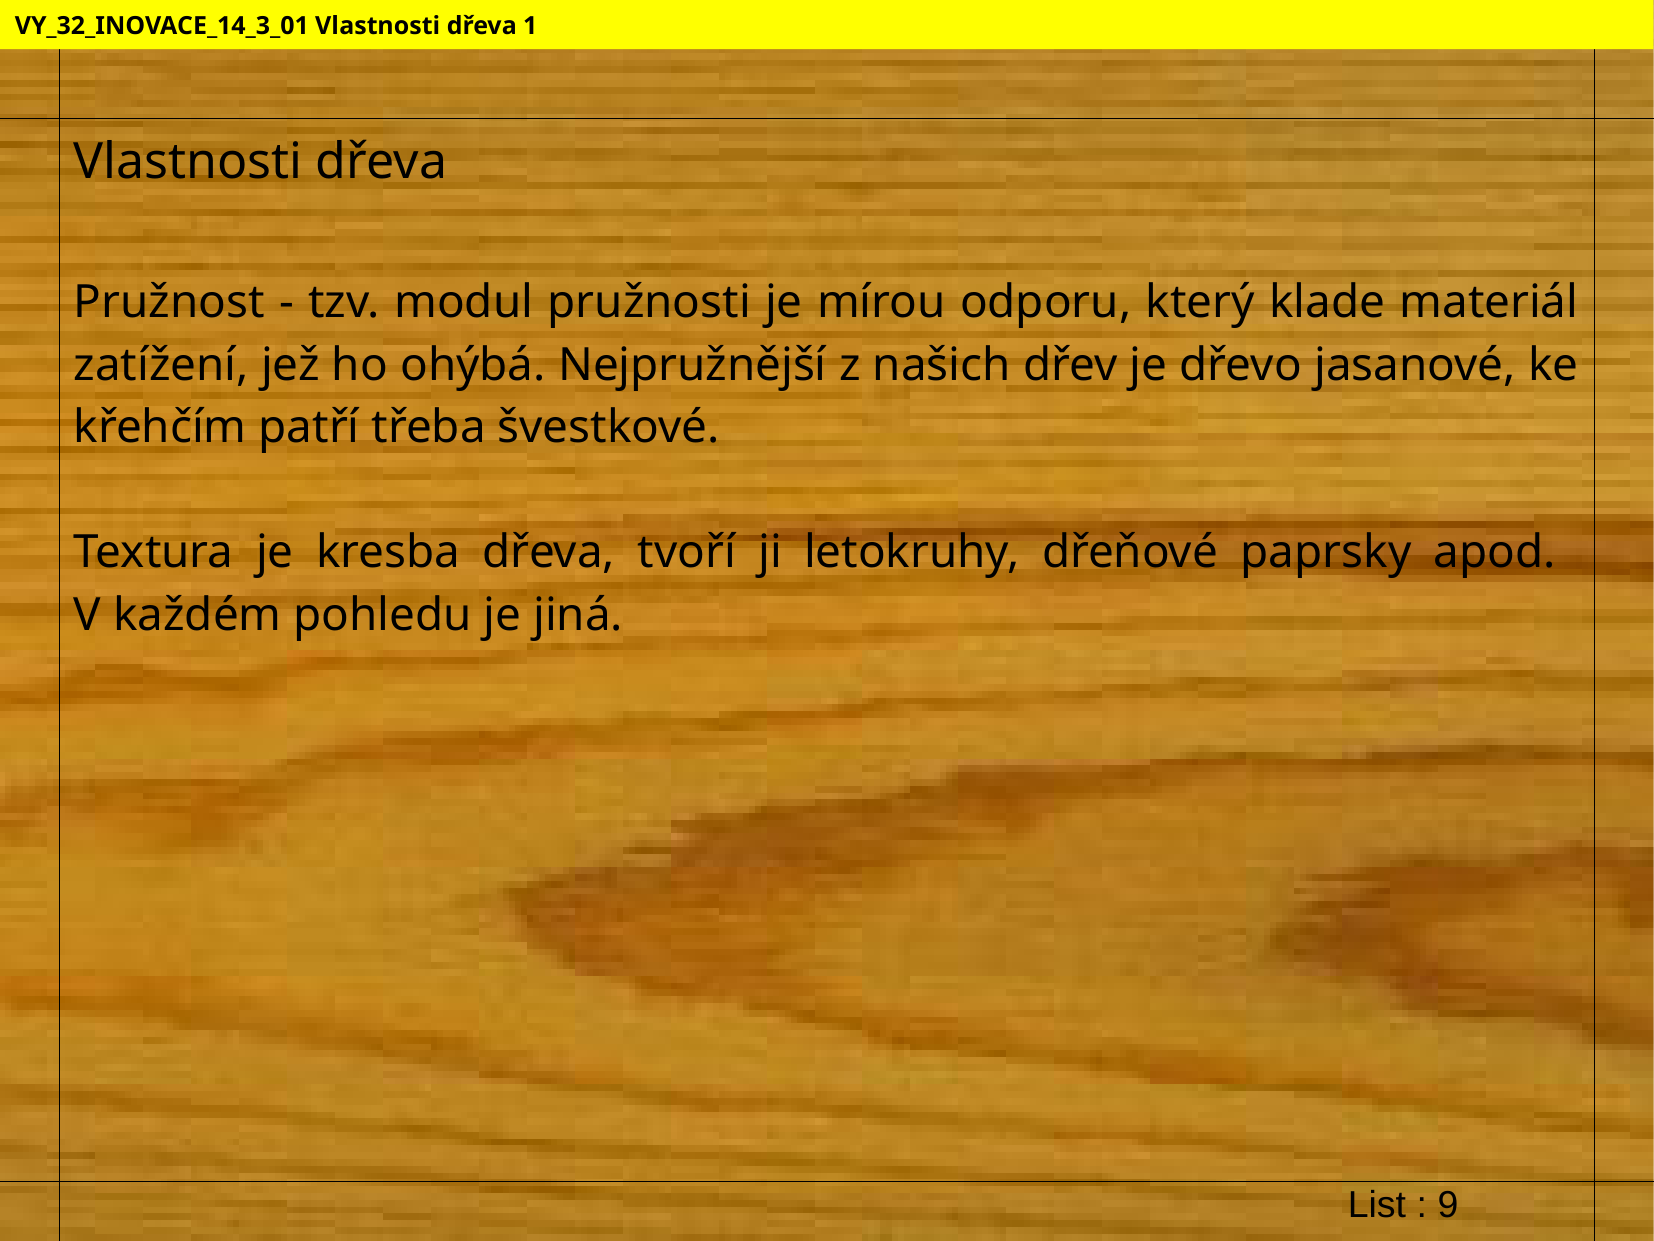

VY_32_INOVACE_14_3_01 Vlastnosti dřeva 1
Vlastnosti dřeva
Pružnost - tzv. modul pružnosti je mírou odporu, který klade materiál zatížení, jež ho ohýbá. Nejpružnější z našich dřev je dřevo jasanové, ke křehčím patří třeba švestkové.
Textura je kresba dřeva, tvoří ji letokruhy, dřeňové paprsky apod.
V každém pohledu je jiná.
List :